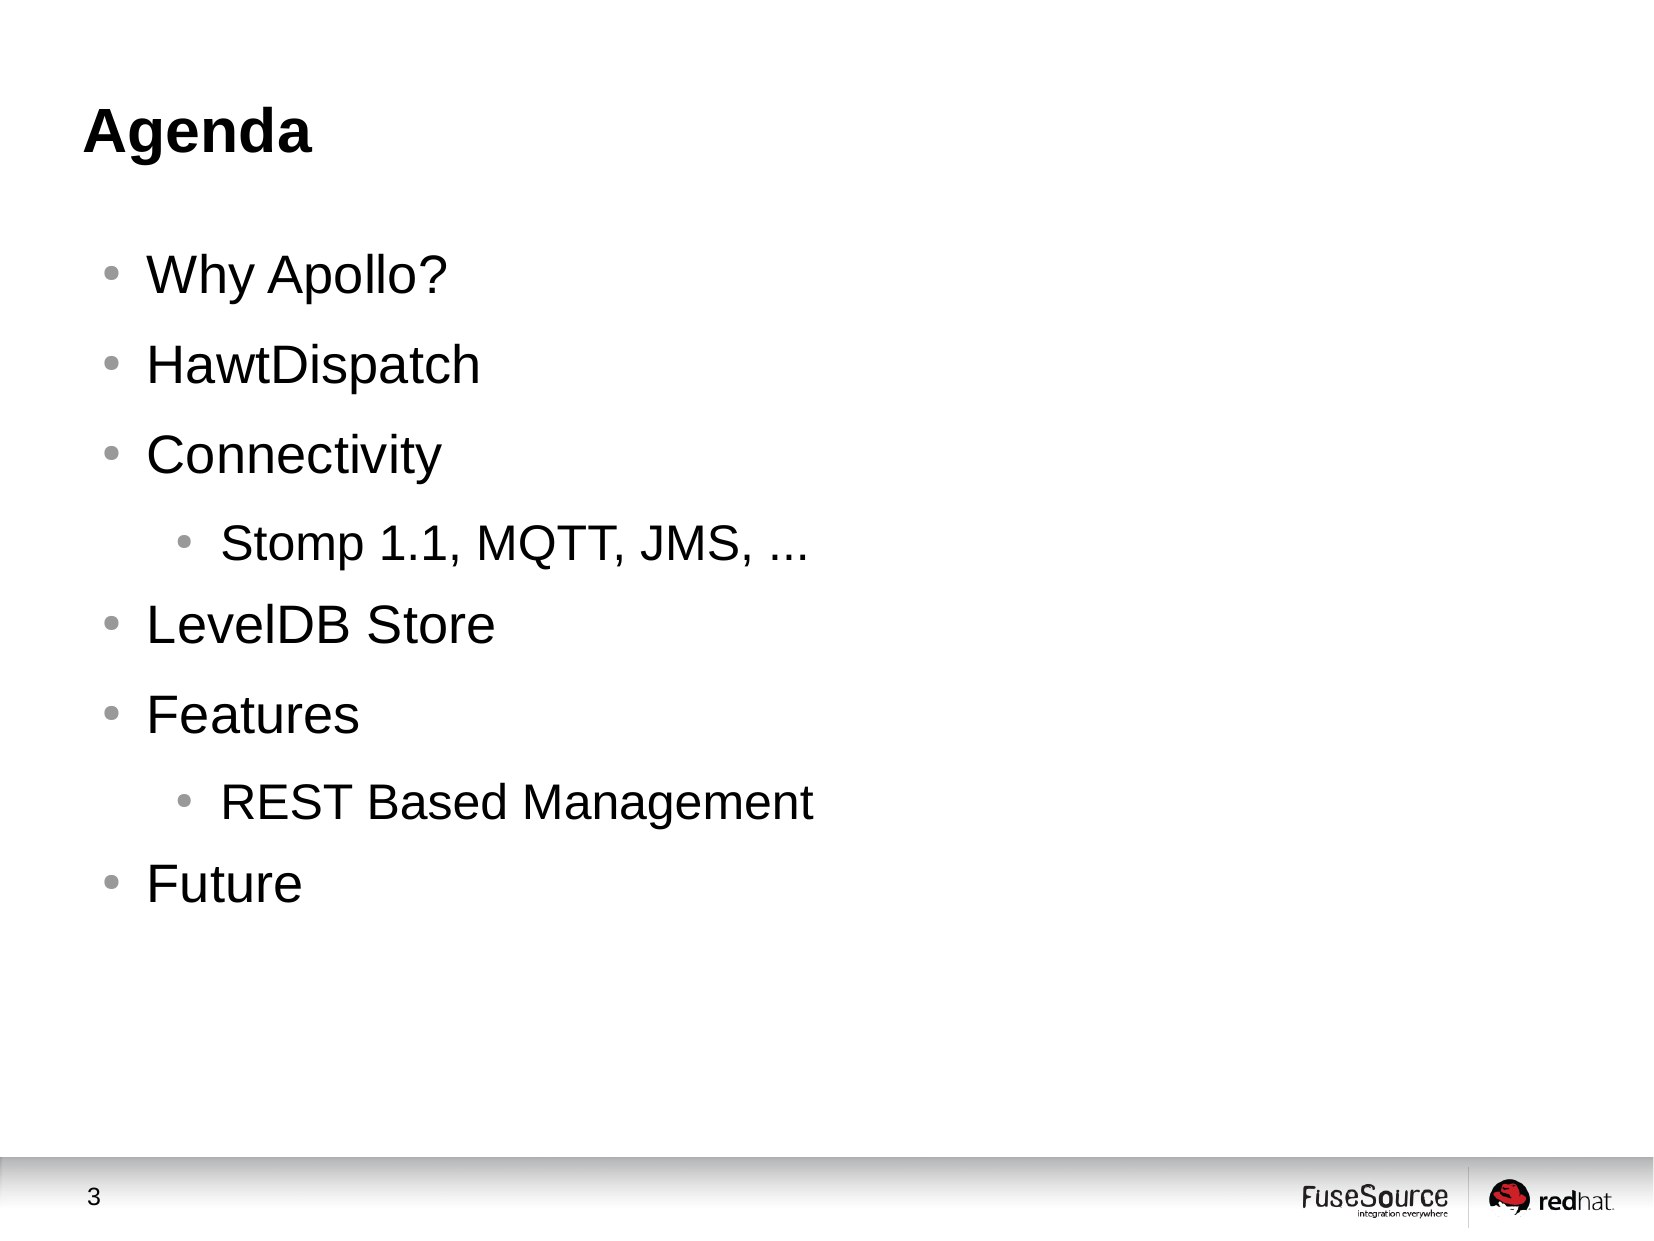

# Agenda
Why Apollo?
HawtDispatch
Connectivity
Stomp 1.1, MQTT, JMS, ...
LevelDB Store
Features
REST Based Management
Future